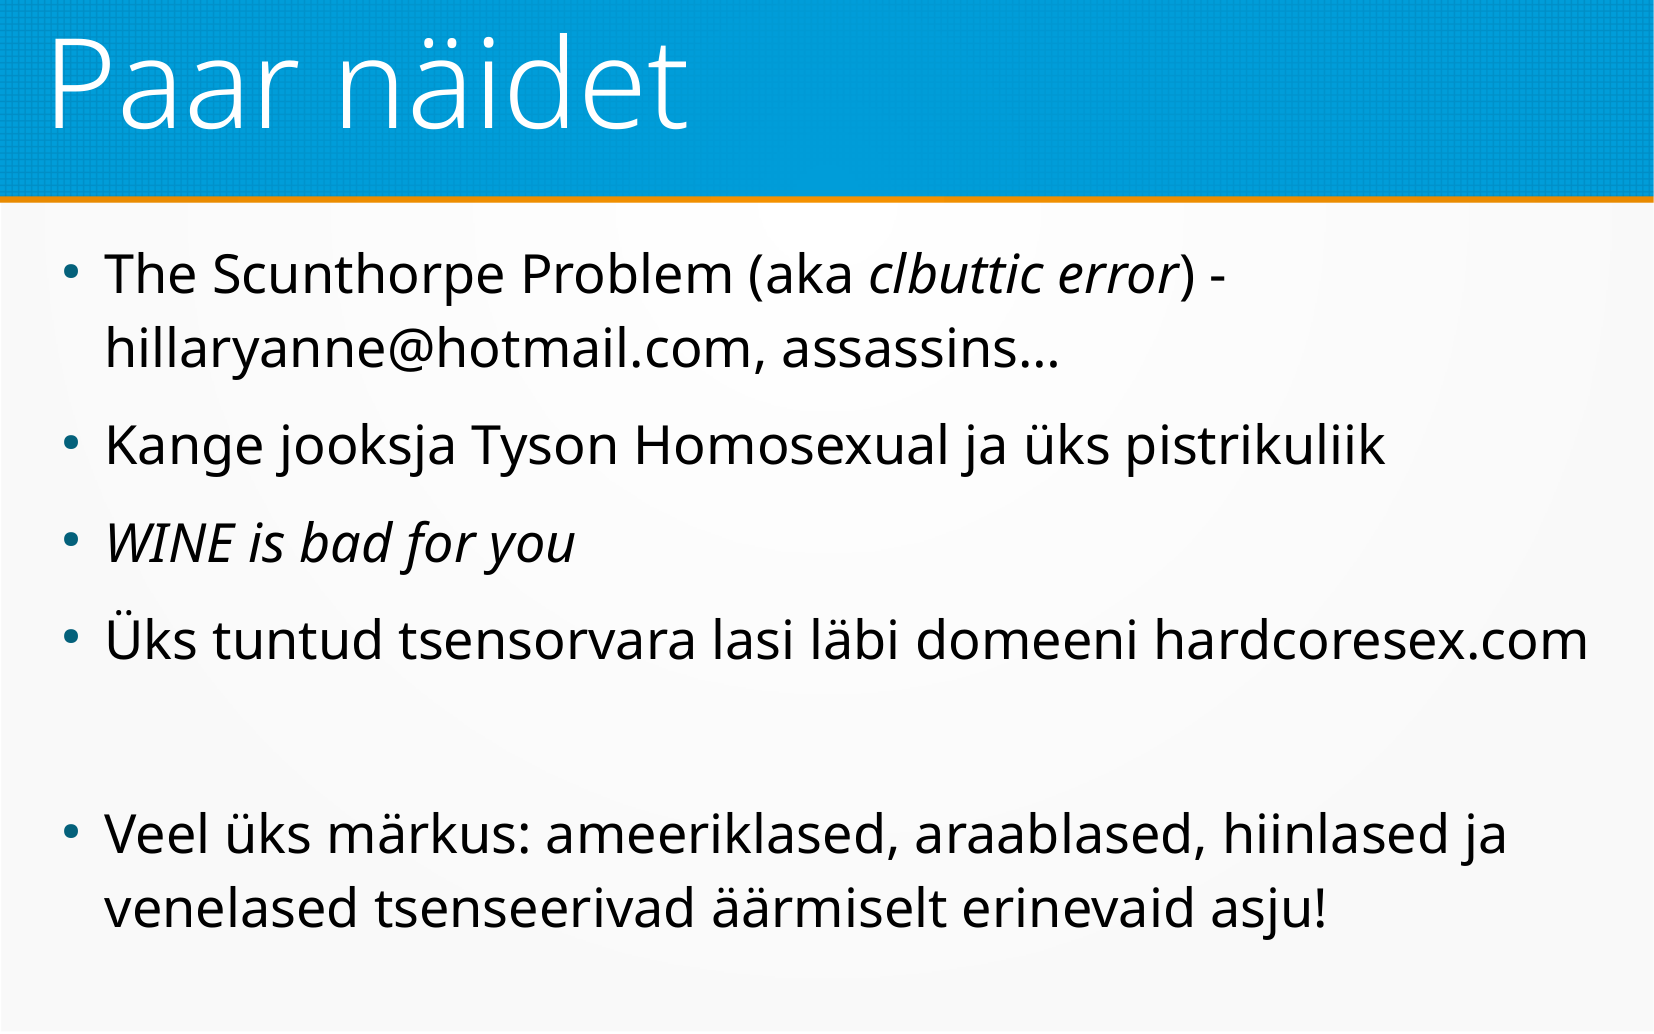

# Paar näidet
The Scunthorpe Problem (aka clbuttic error) - hillaryanne@hotmail.com, assassins…
Kange jooksja Tyson Homosexual ja üks pistrikuliik
WINE is bad for you
Üks tuntud tsensorvara lasi läbi domeeni hardcoresex.com
Veel üks märkus: ameeriklased, araablased, hiinlased ja venelased tsenseerivad äärmiselt erinevaid asju!